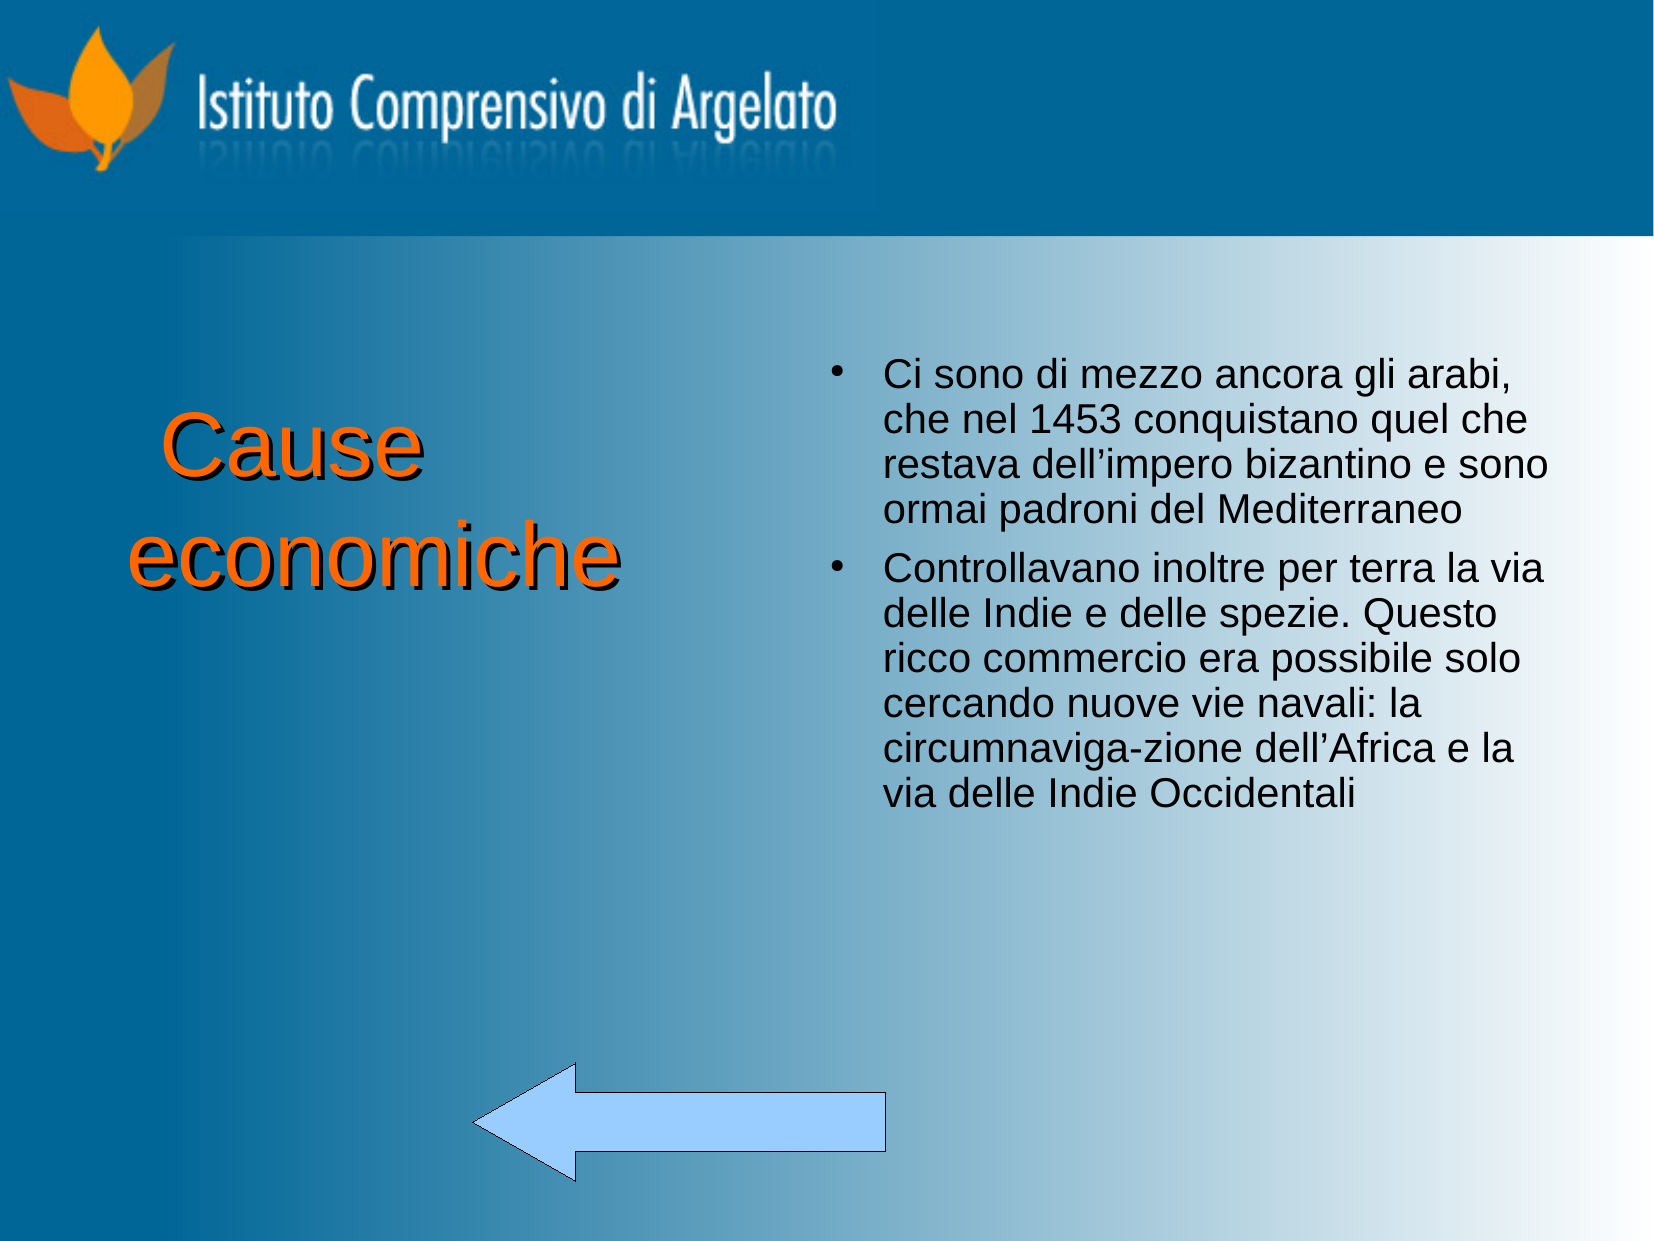

Ci sono di mezzo ancora gli arabi, che nel 1453 conquistano quel che restava dell’impero bizantino e sono ormai padroni del Mediterraneo
Controllavano inoltre per terra la via delle Indie e delle spezie. Questo ricco commercio era possibile solo cercando nuove vie navali: la circumnaviga-zione dell’Africa e la via delle Indie Occidentali
# Cause economiche